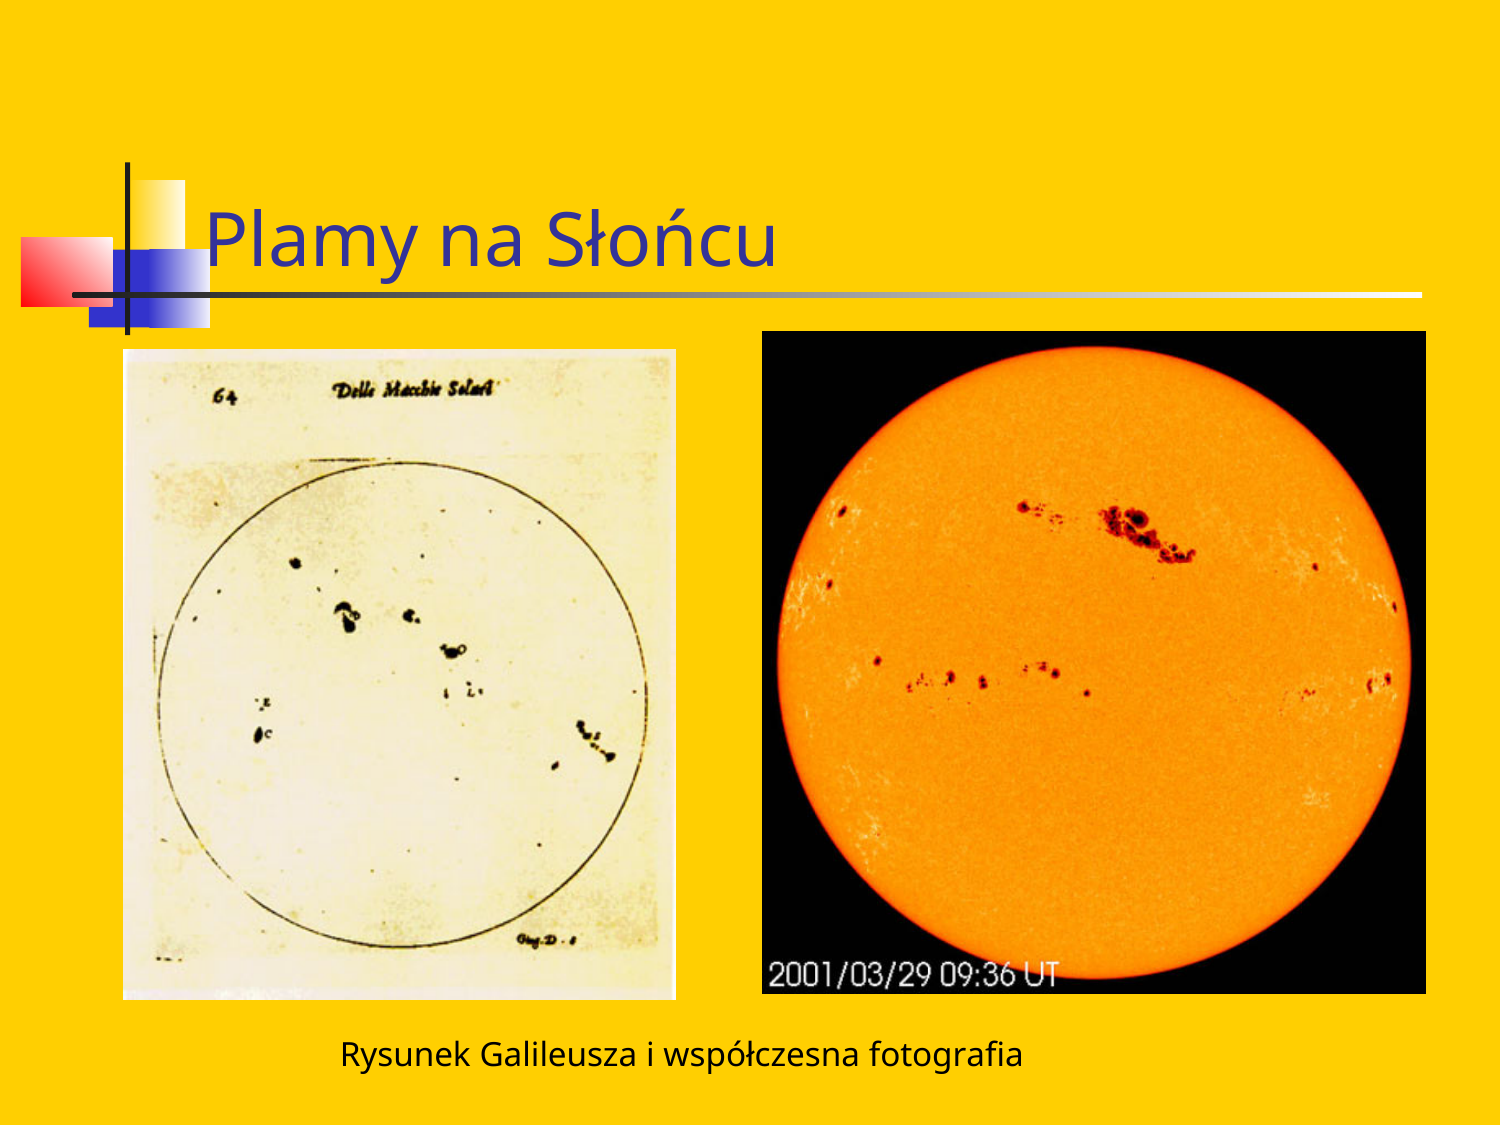

# Plamy na Słońcu
Rysunek Galileusza i współczesna fotografia